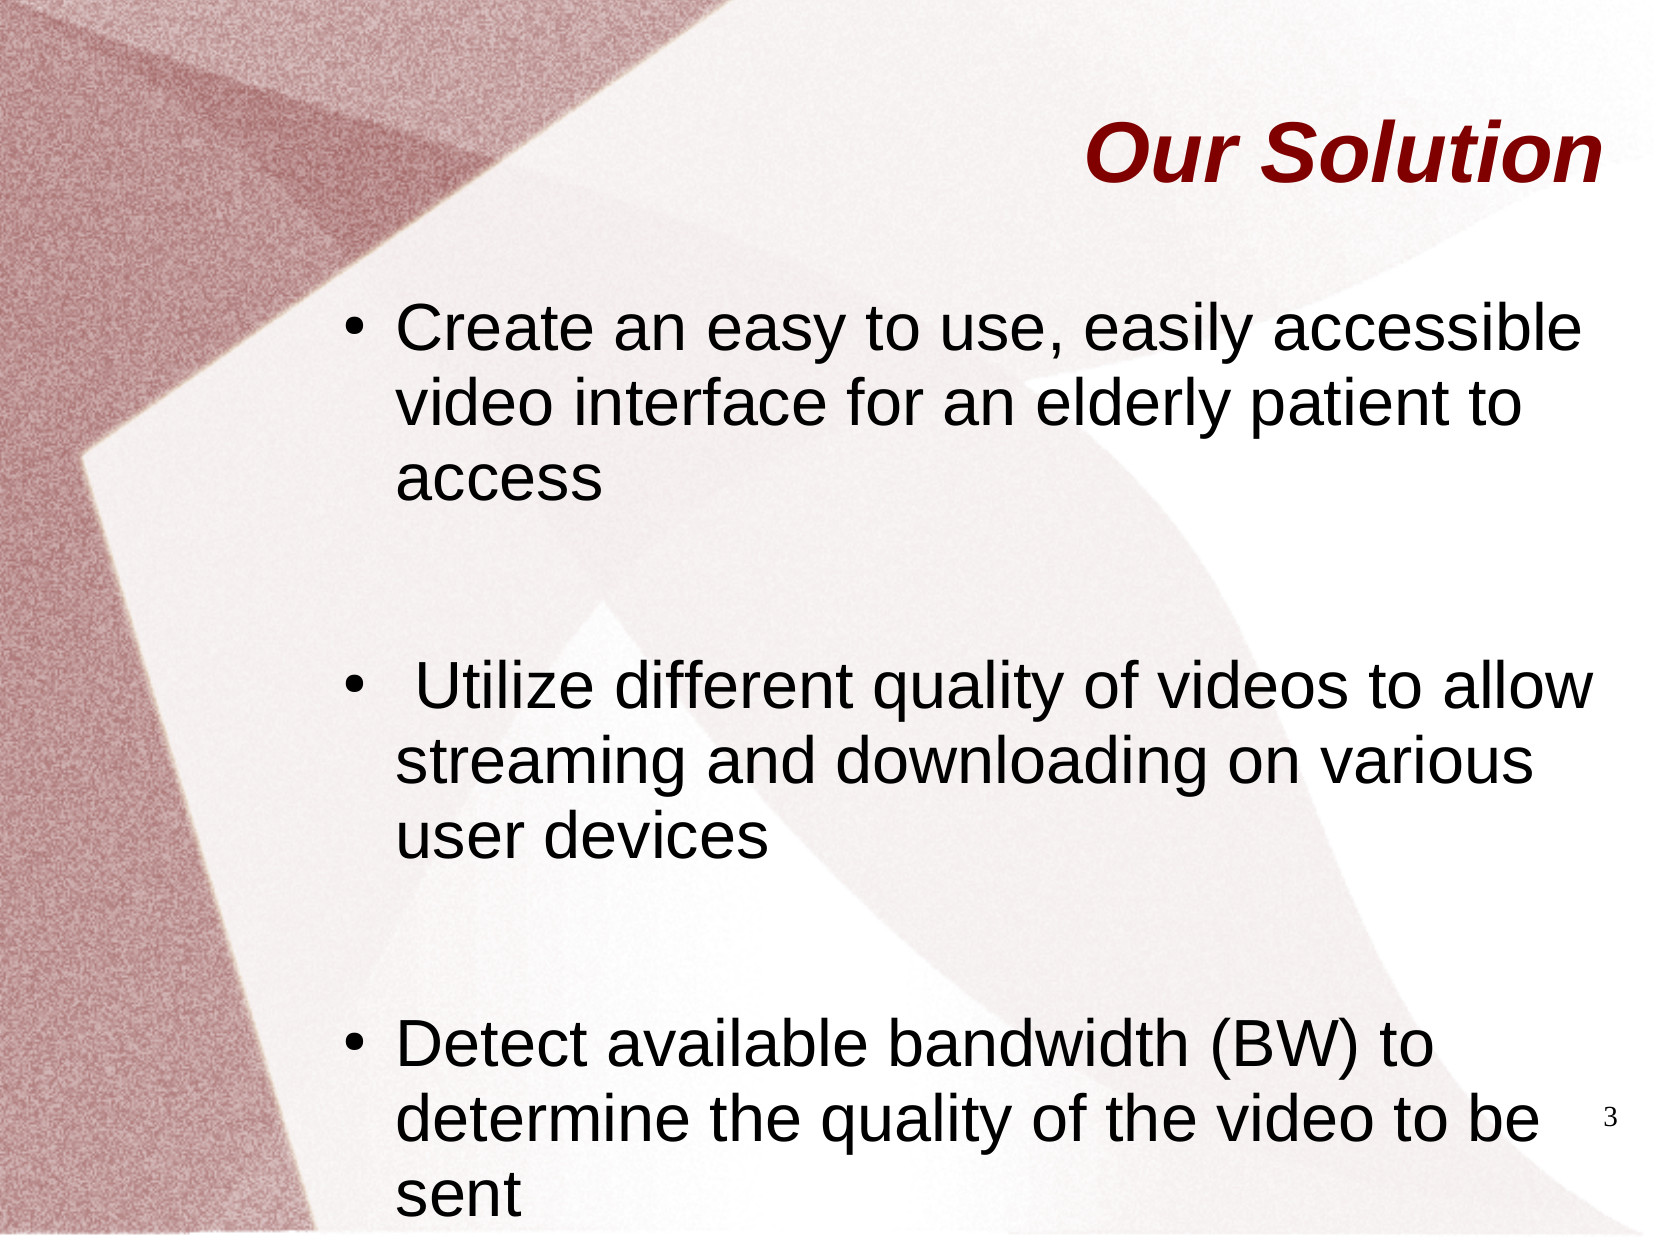

# Our Solution
Create an easy to use, easily accessible video interface for an elderly patient to access
 Utilize different quality of videos to allow streaming and downloading on various user devices
Detect available bandwidth (BW) to determine the quality of the video to be sent
3